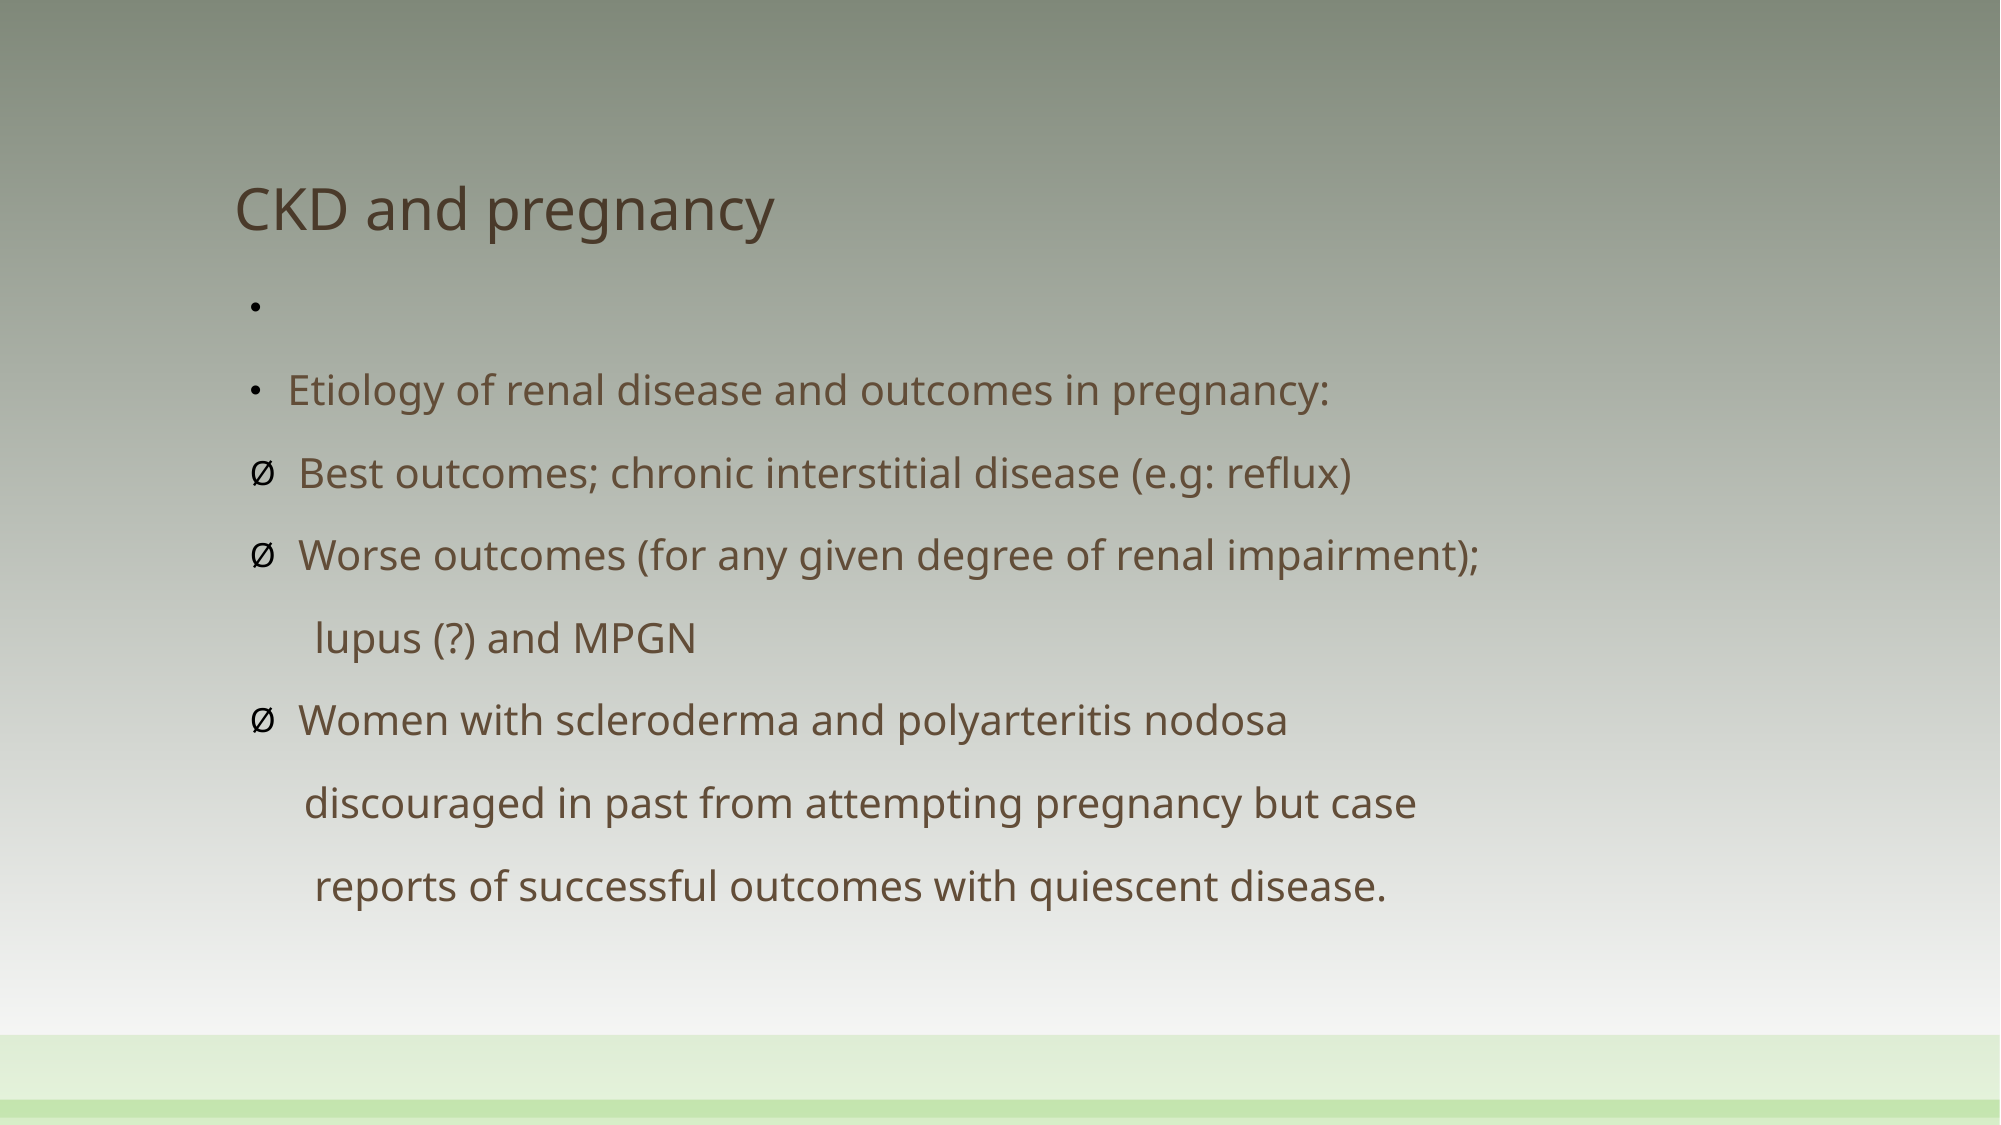

# CKD and pregnancy
Etiology of renal disease and outcomes in pregnancy:
 Best outcomes; chronic interstitial disease (e.g: reflux)
 Worse outcomes (for any given degree of renal impairment);
 lupus (?) and MPGN
 Women with scleroderma and polyarteritis nodosa
 discouraged in past from attempting pregnancy but case
 reports of successful outcomes with quiescent disease.